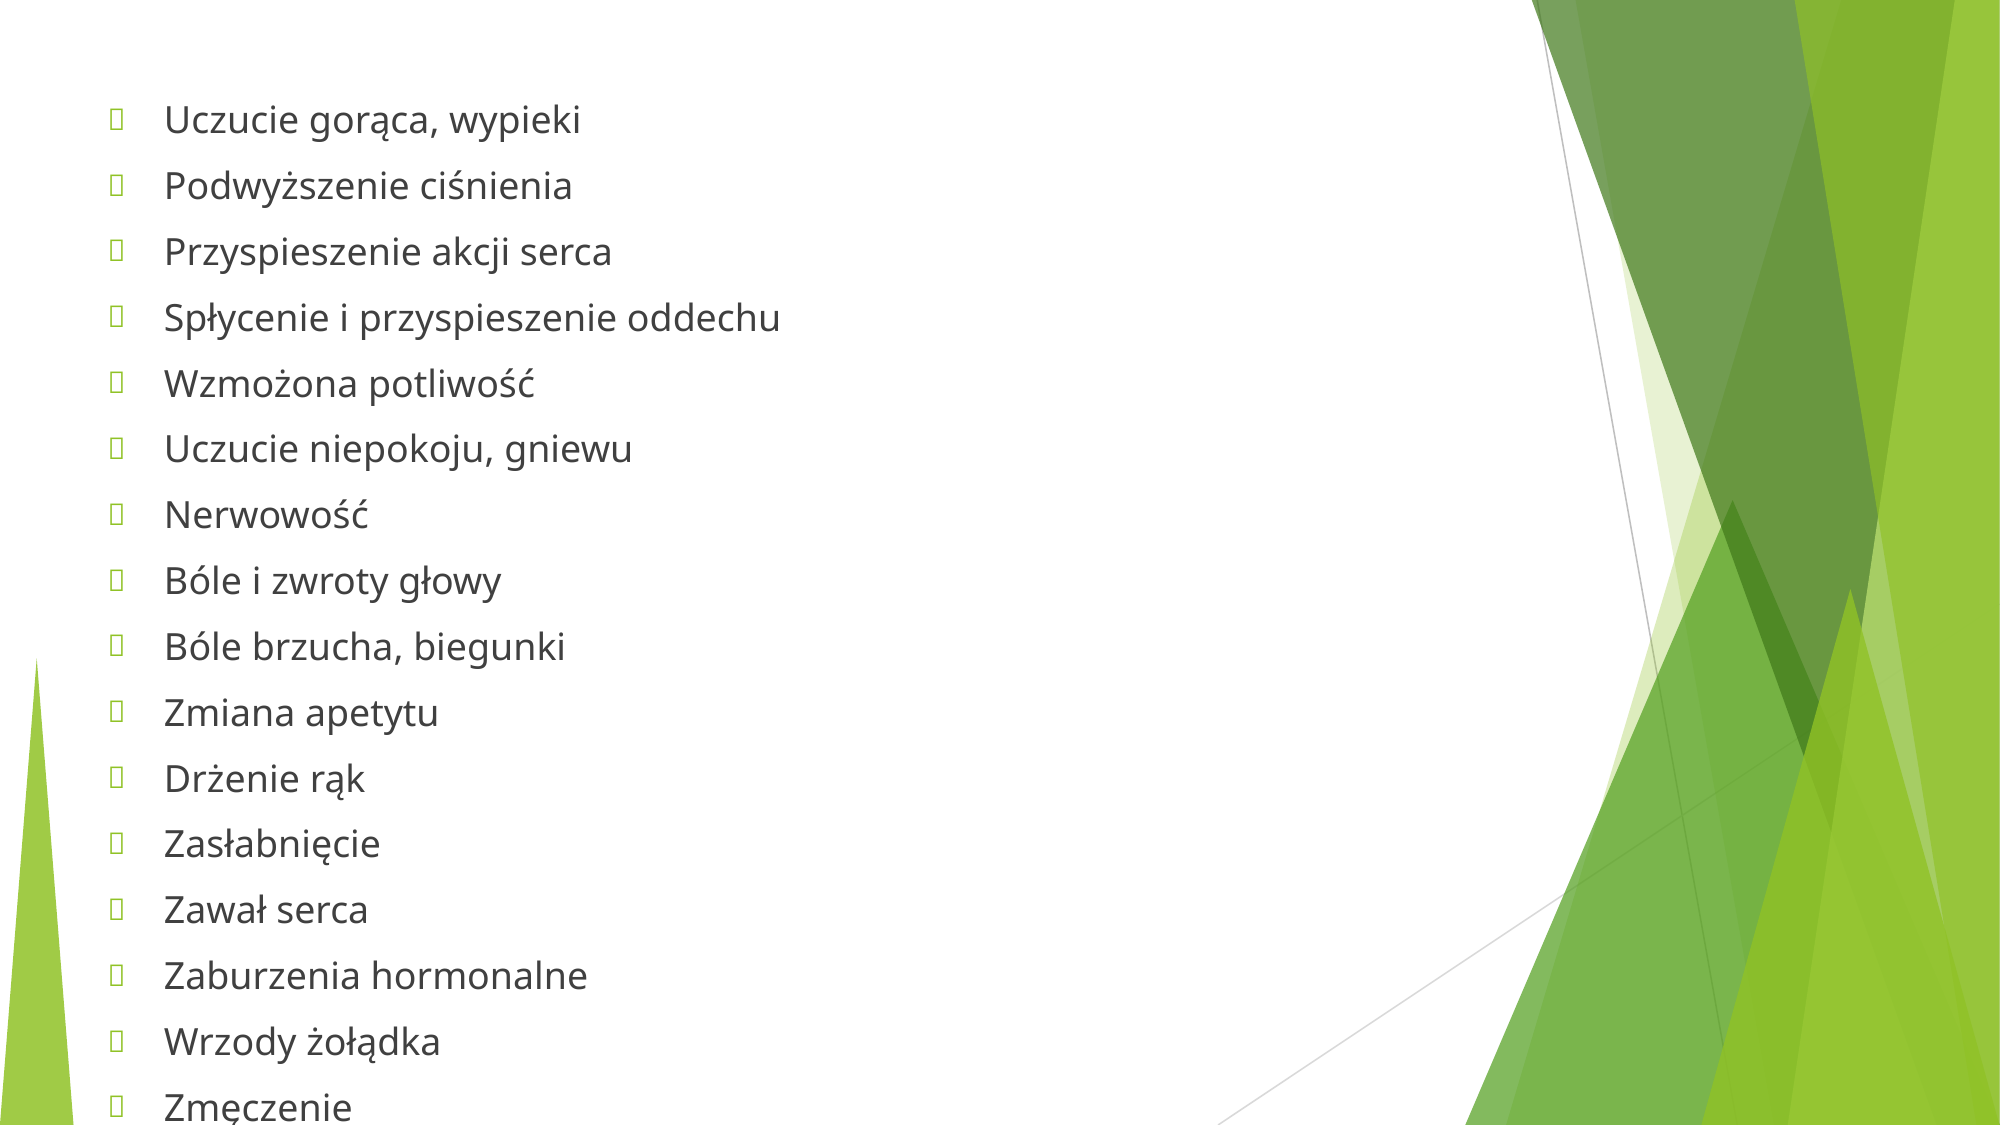

# Uczucie gorąca, wypieki
Podwyższenie ciśnienia
Przyspieszenie akcji serca
Spłycenie i przyspieszenie oddechu
Wzmożona potliwość
Uczucie niepokoju, gniewu
Nerwowość
Bóle i zwroty głowy
Bóle brzucha, biegunki
Zmiana apetytu
Drżenie rąk
Zasłabnięcie
Zawał serca
Zaburzenia hormonalne
Wrzody żołądka
Zmęczenie
Zaburzenia snu
Rozchwianie emocjonalne (płacz, zachowania kompulsywne, brak wiary w siebie)
Problemy z koncentracją